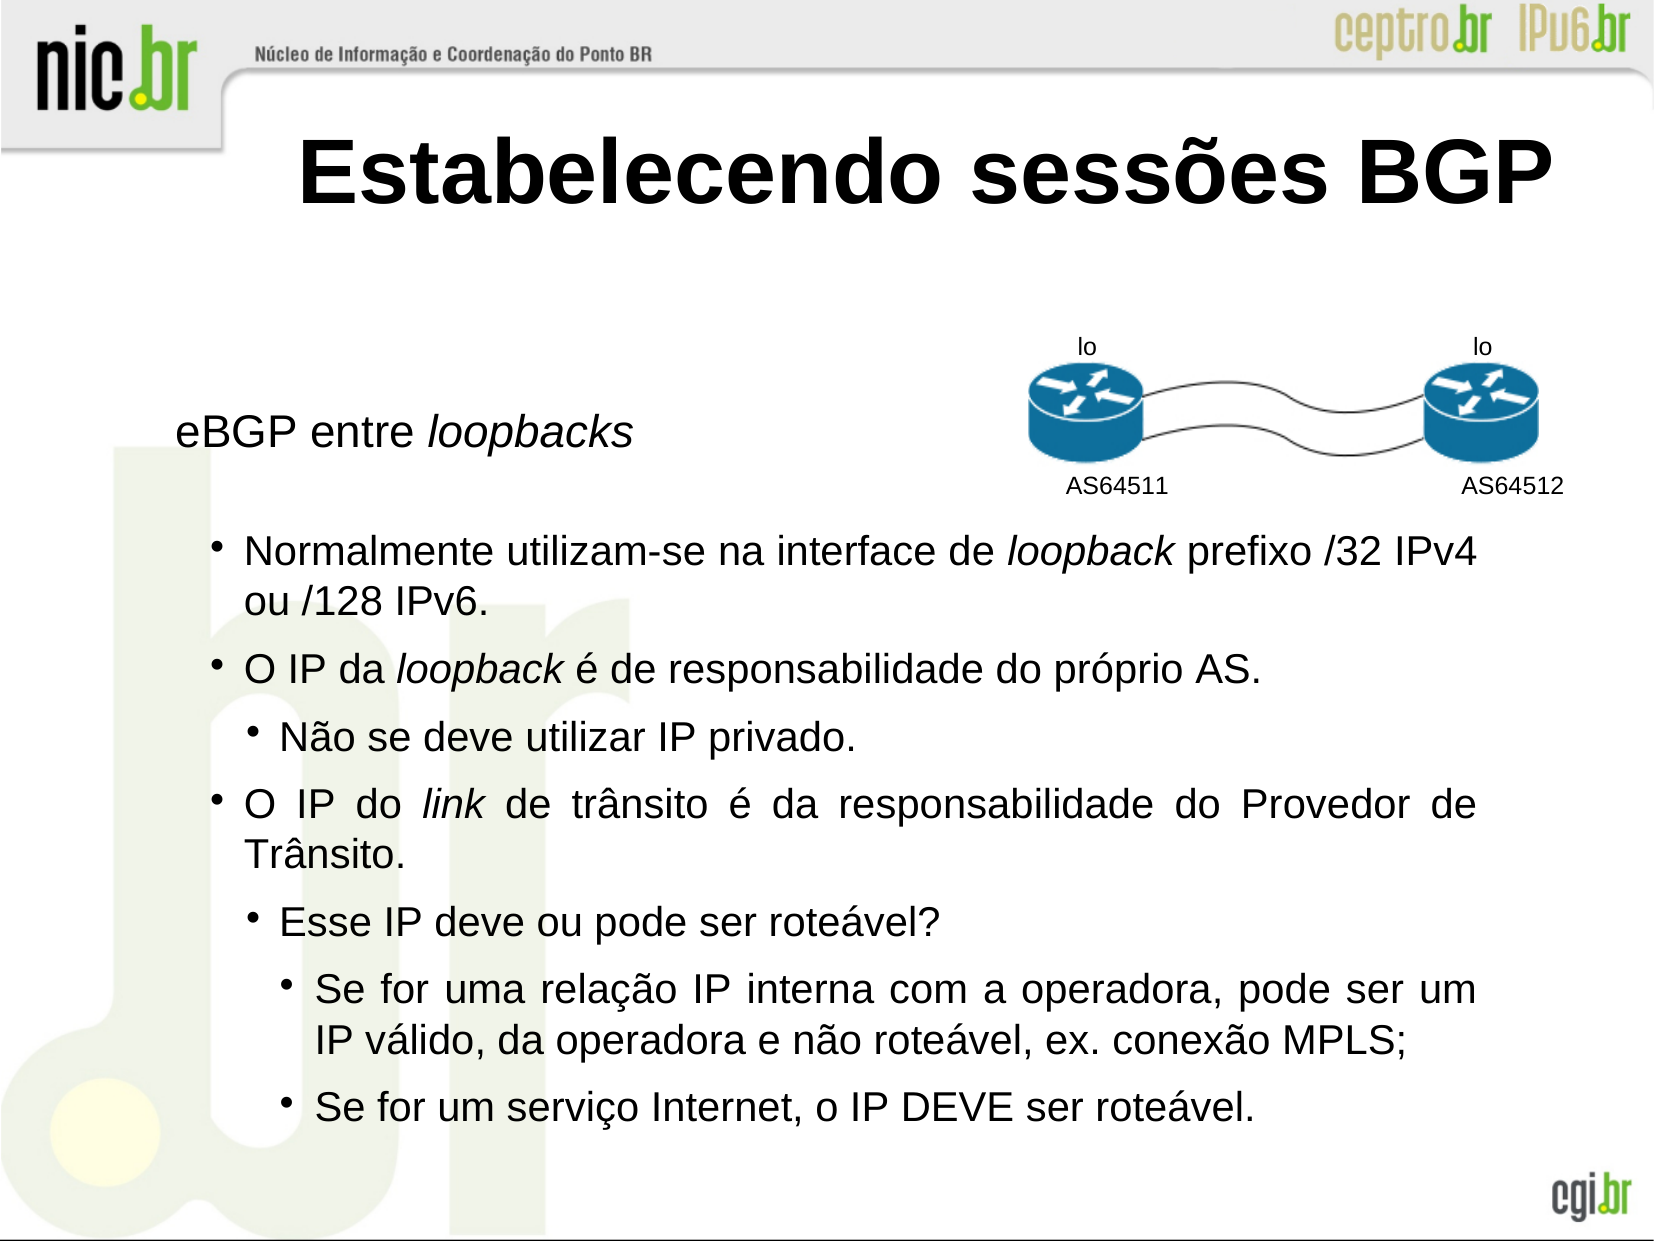

Estabelecendo sessões BGP
lo
lo
AS64511
AS64512
eBGP entre loopbacks
Normalmente utilizam-se na interface de loopback prefixo /32 IPv4 ou /128 IPv6.
O IP da loopback é de responsabilidade do próprio AS.
Não se deve utilizar IP privado.
O IP do link de trânsito é da responsabilidade do Provedor de Trânsito.
Esse IP deve ou pode ser roteável?
Se for uma relação IP interna com a operadora, pode ser um IP válido, da operadora e não roteável, ex. conexão MPLS;
Se for um serviço Internet, o IP DEVE ser roteável.